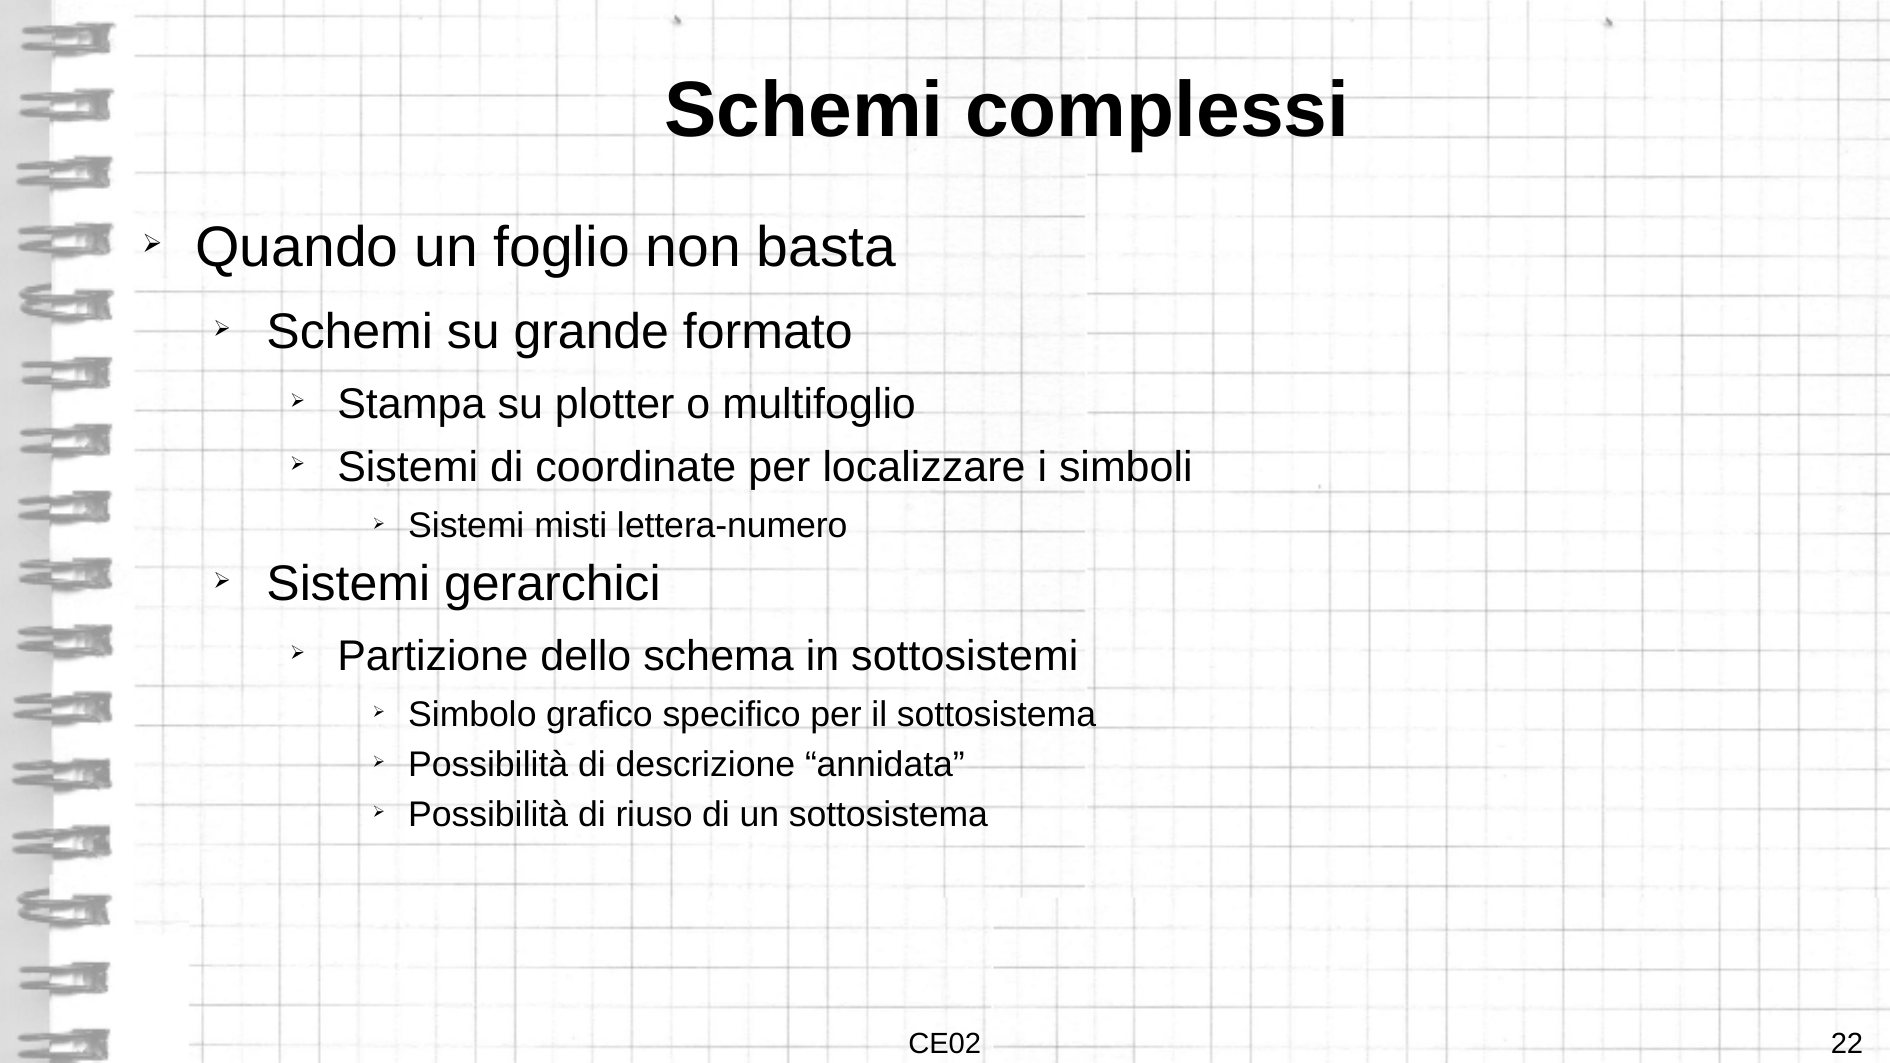

# Schemi complessi
Quando un foglio non basta
Schemi su grande formato
Stampa su plotter o multifoglio
Sistemi di coordinate per localizzare i simboli
Sistemi misti lettera-numero
Sistemi gerarchici
Partizione dello schema in sottosistemi
Simbolo grafico specifico per il sottosistema
Possibilità di descrizione “annidata”
Possibilità di riuso di un sottosistema
CE02
22